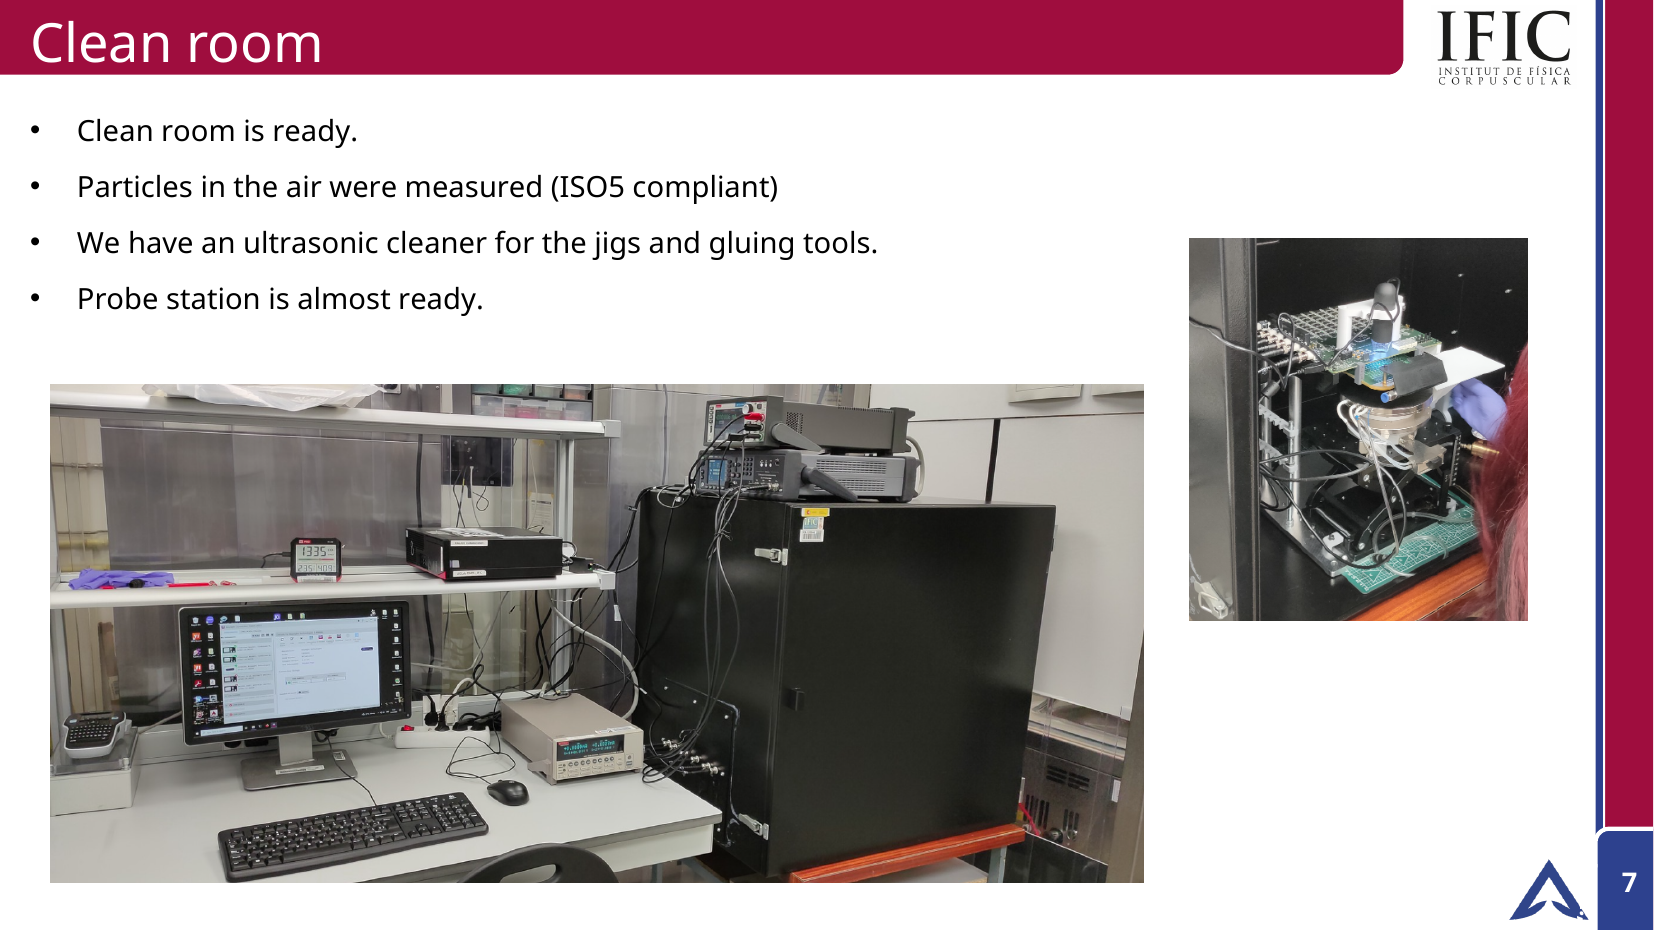

# Clean room
Clean room is ready.
Particles in the air were measured (ISO5 compliant)
We have an ultrasonic cleaner for the jigs and gluing tools.
Probe station is almost ready.